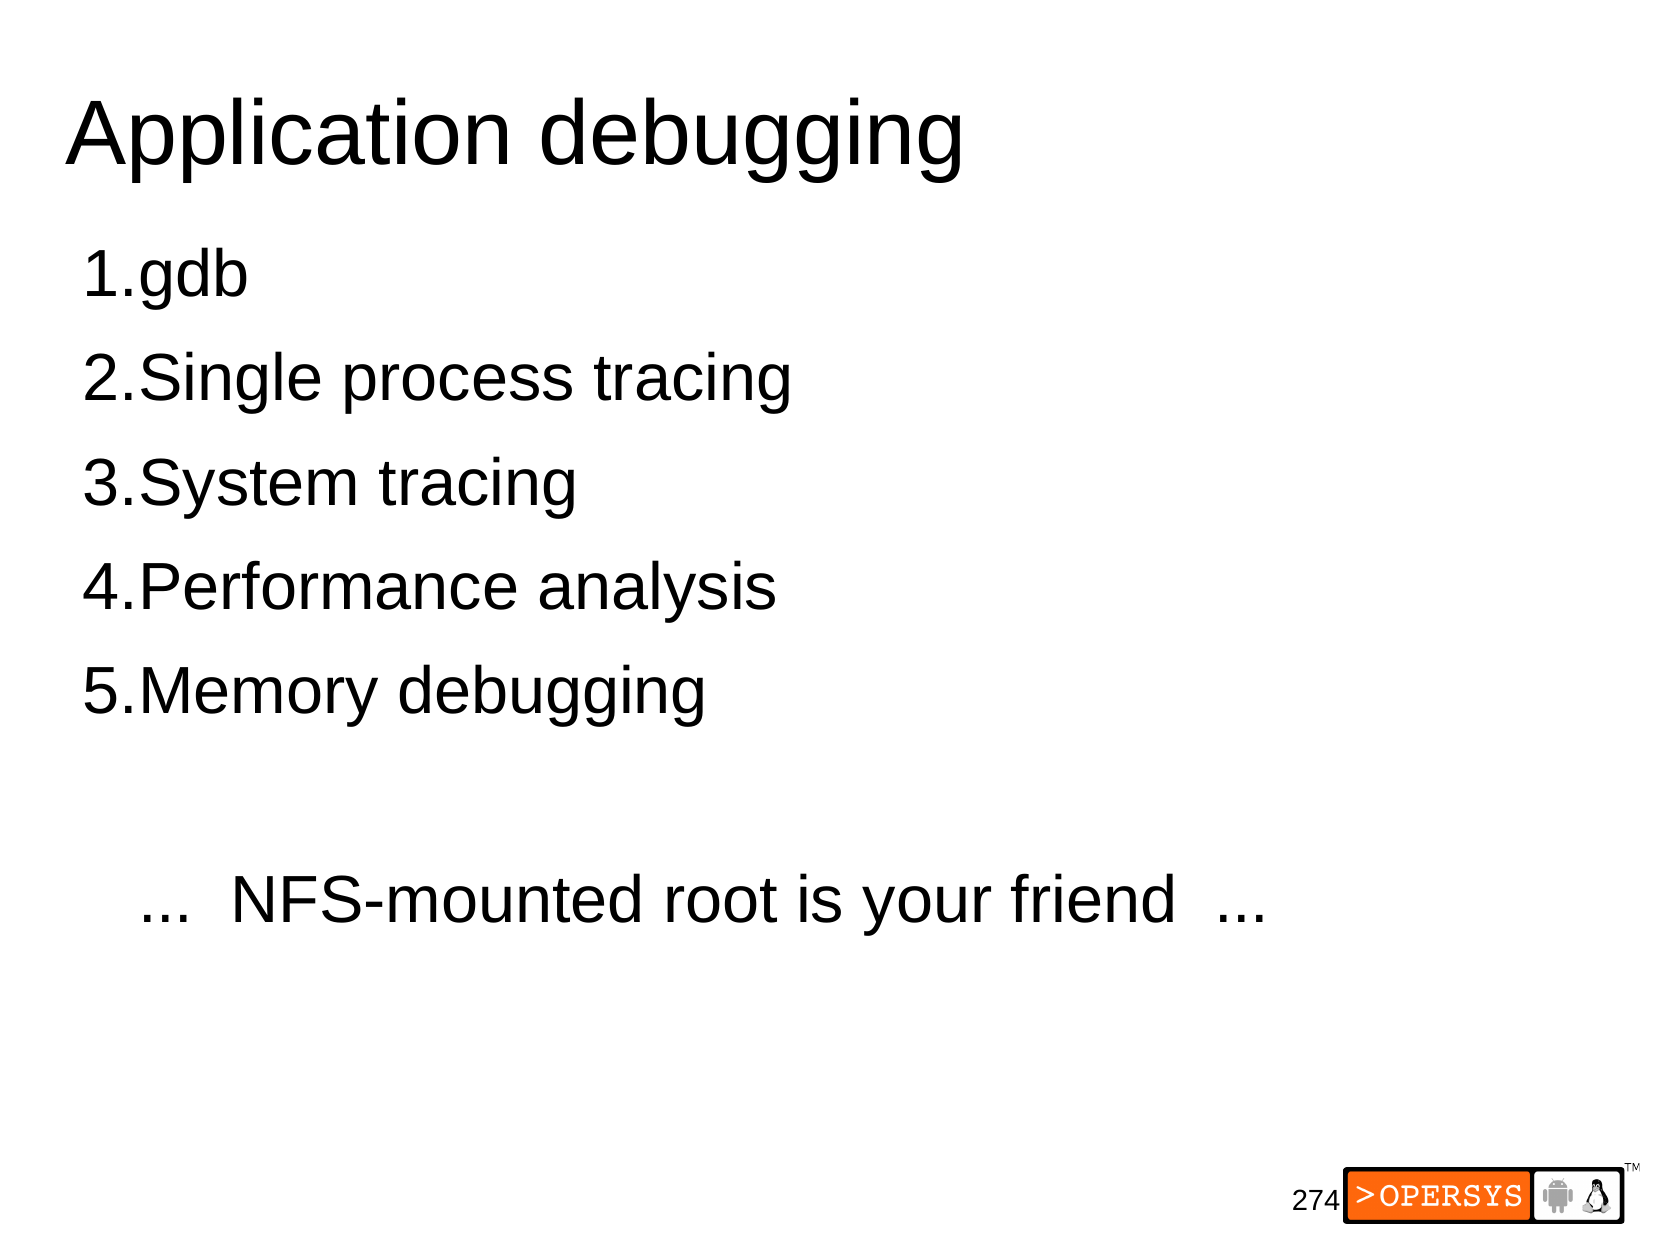

# Application debugging
gdb
Single process tracing
System tracing
Performance analysis
Memory debugging
 ... NFS-mounted root is your friend ...